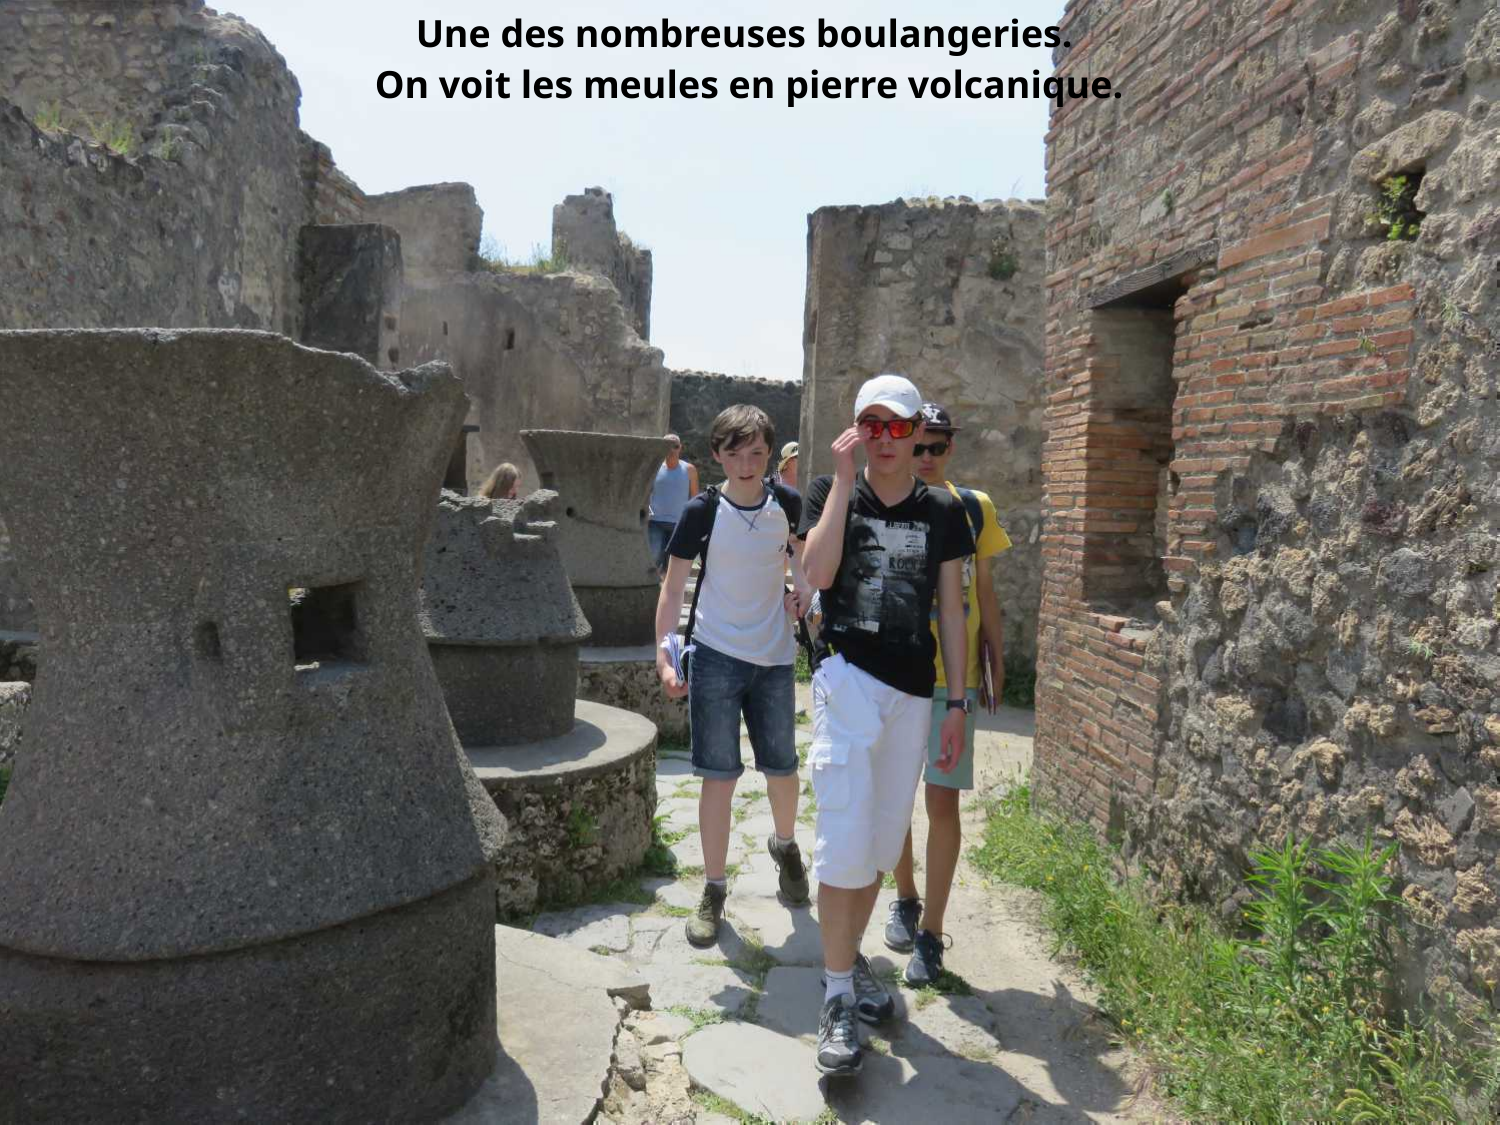

Une des nombreuses boulangeries.
On voit les meules en pierre volcanique.